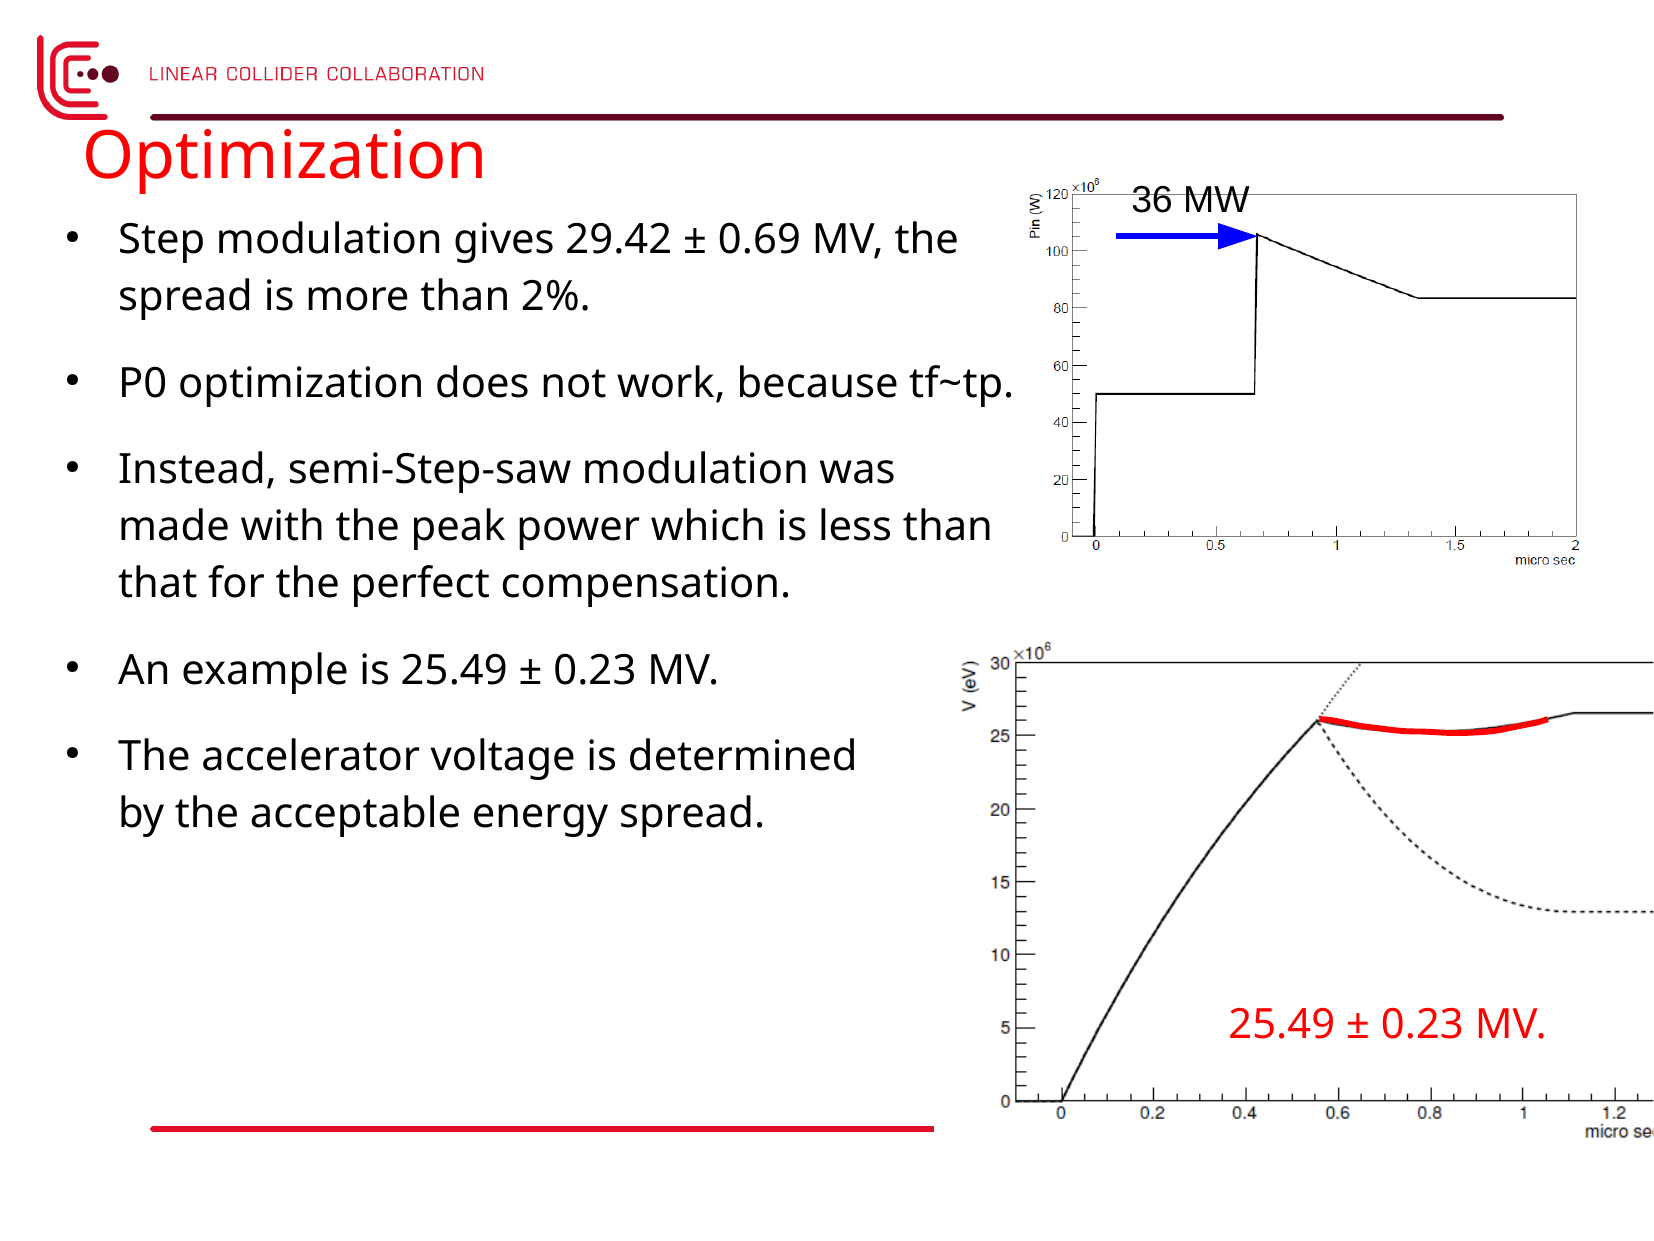

# Optimization
36 MW
Step modulation gives 29.42 ± 0.69 MV, the spread is more than 2%.
P0 optimization does not work, because tf~tp.
Instead, semi-Step-saw modulation was made with the peak power which is less than that for the perfect compensation.
An example is 25.49 ± 0.23 MV.
The accelerator voltage is determined
by the acceptable energy spread.
25.49 ± 0.23 MV.